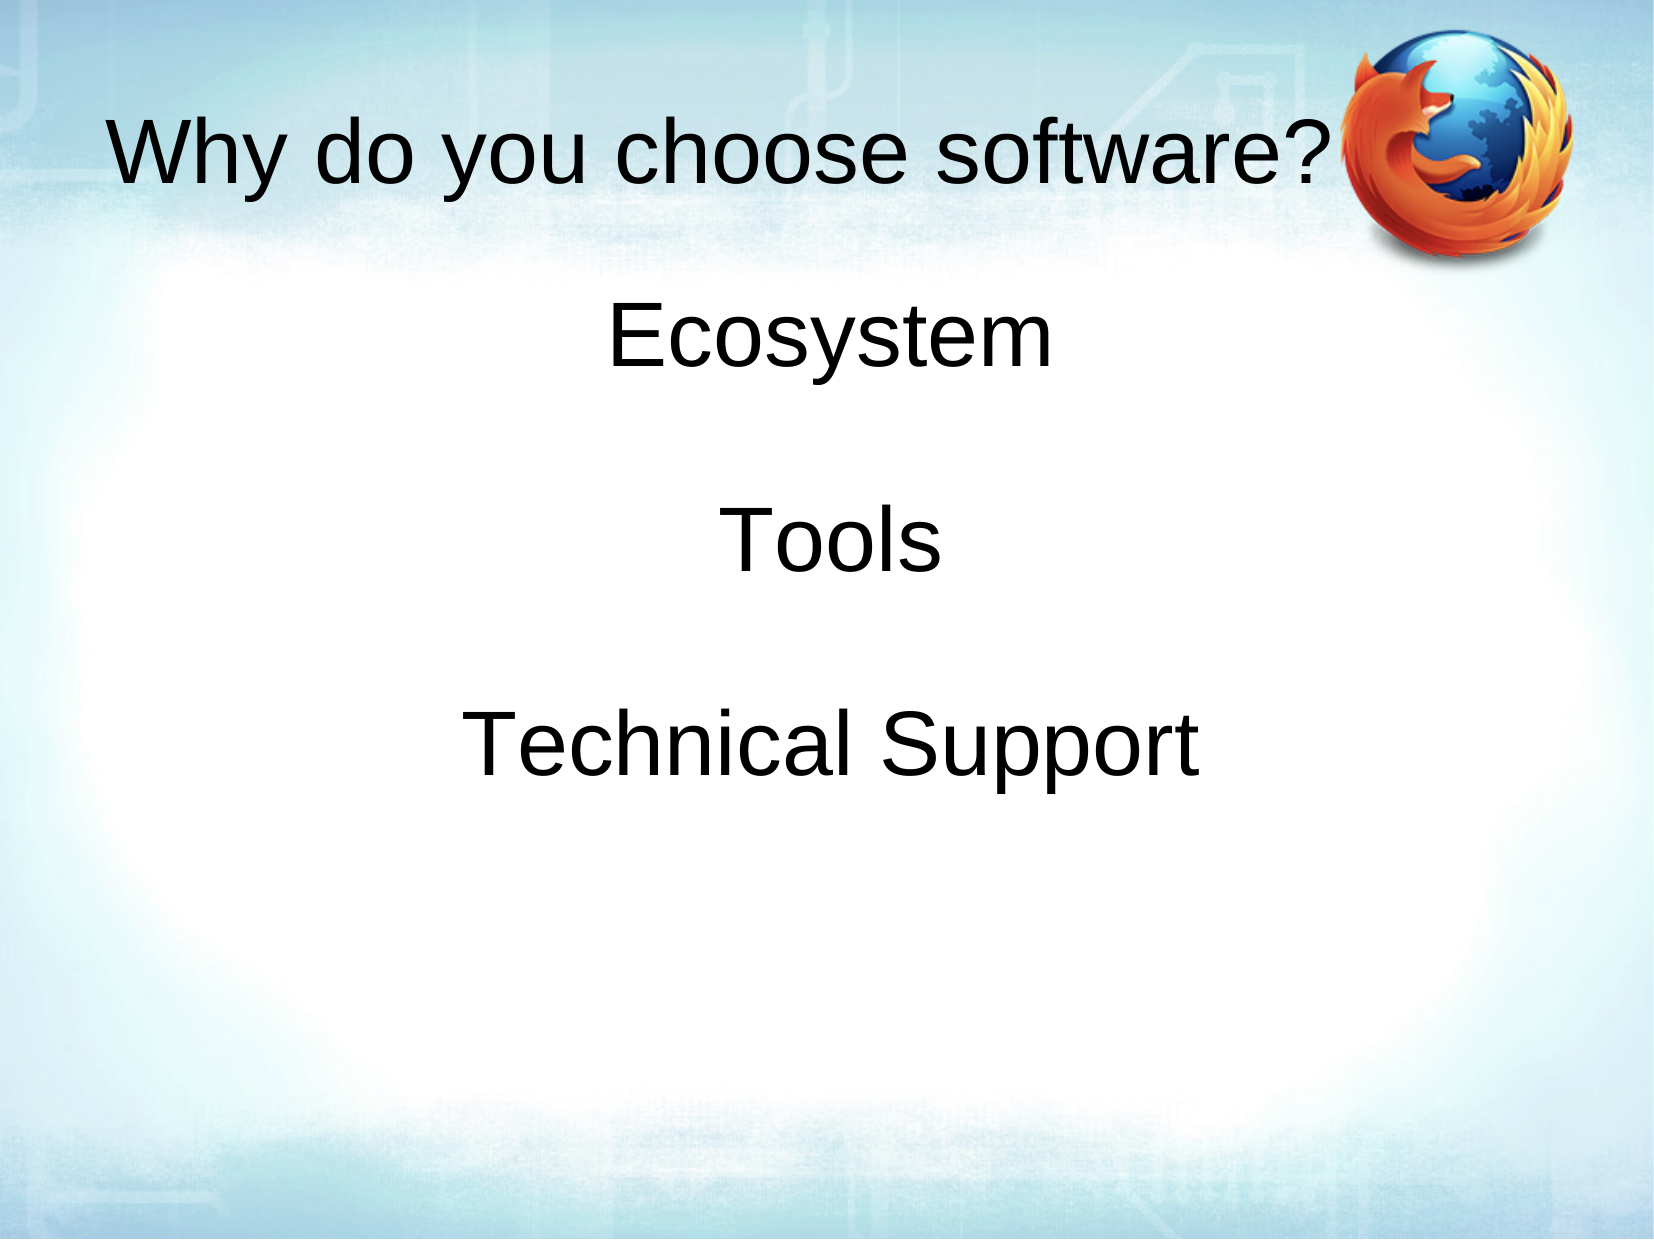

# Why do you choose software?
Ecosystem
Tools
Technical Support